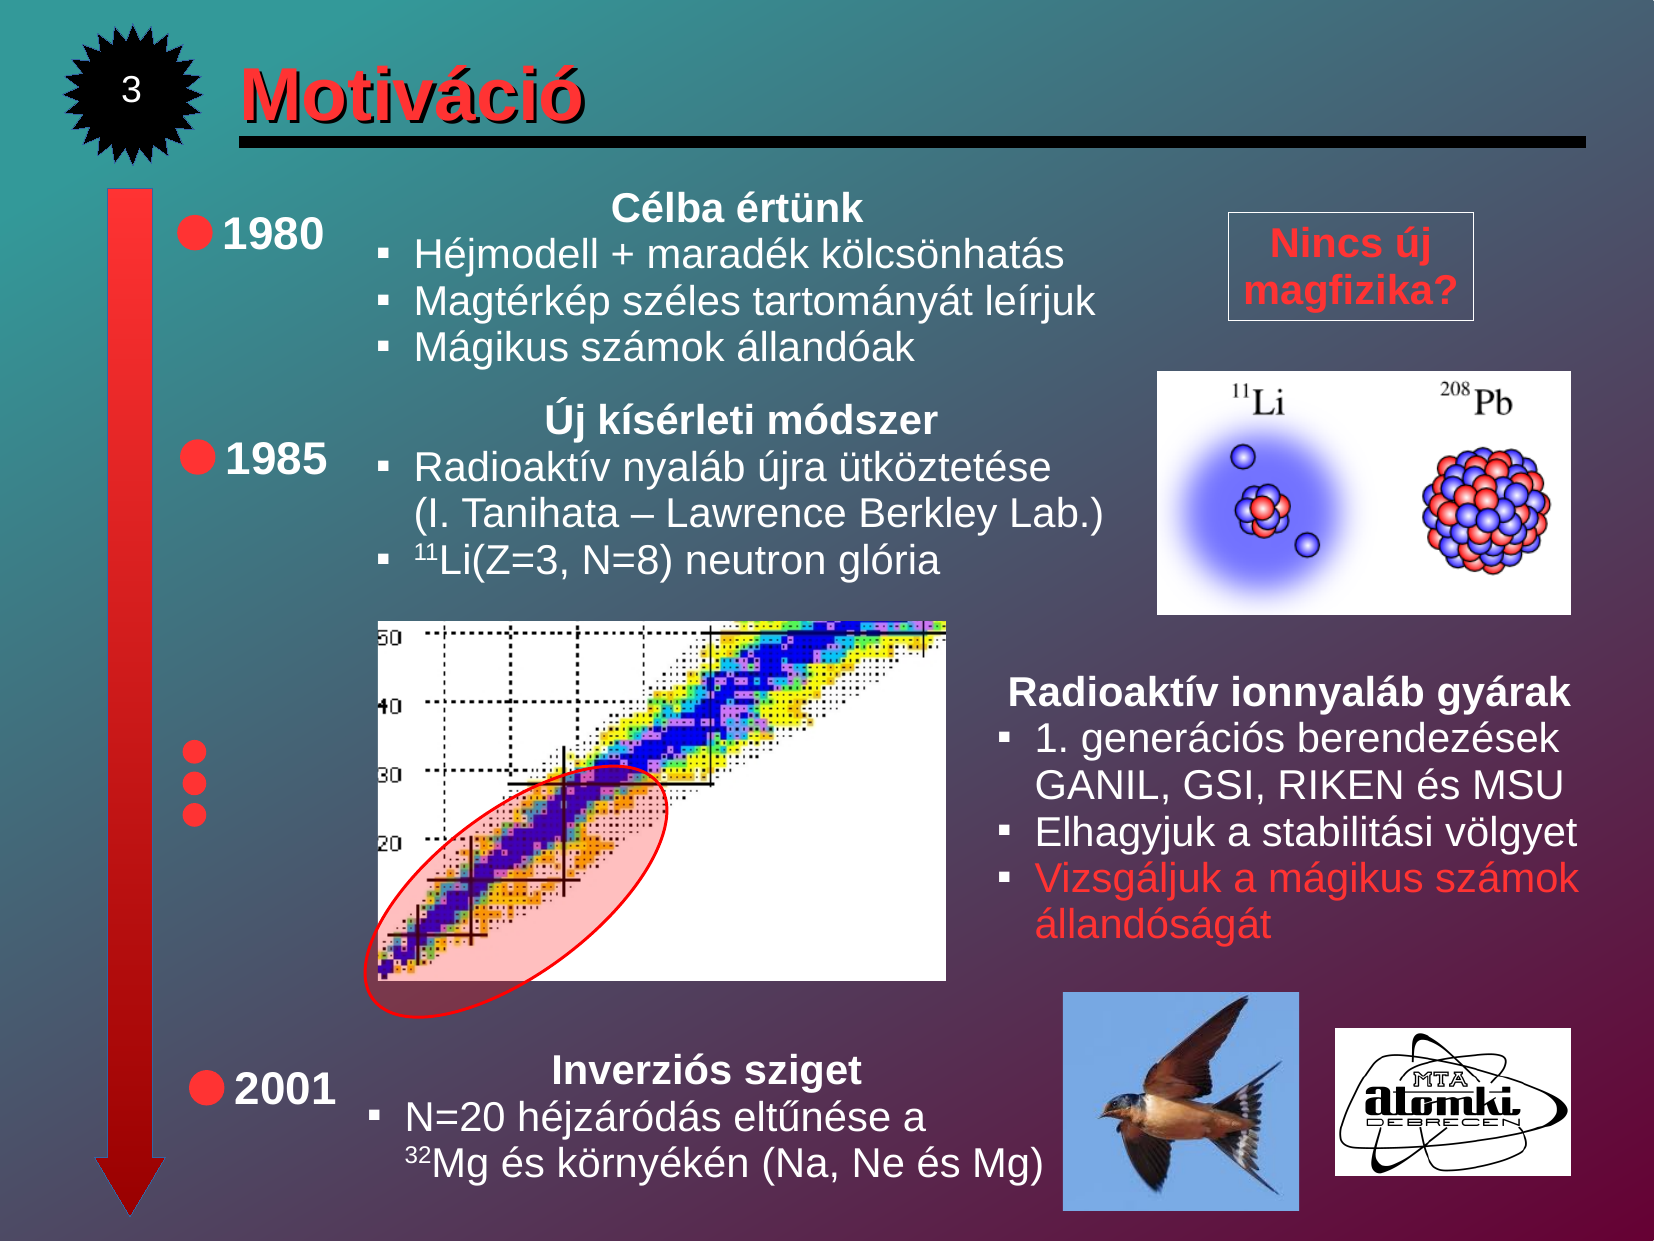

# Motiváció
3
Célba értünk
Héjmodell + maradék kölcsönhatás
Magtérkép széles tartományát leírjuk
Mágikus számok állandóak
1980
Nincs új
magfizika?
Új kísérleti módszer
Radioaktív nyaláb újra ütköztetése
(I. Tanihata – Lawrence Berkley Lab.)
11Li(Z=3, N=8) neutron glória
1985
Radioaktív ionnyaláb gyárak
1. generációs berendezések
GANIL, GSI, RIKEN és MSU
Elhagyjuk a stabilitási völgyet
Vizsgáljuk a mágikus számok
állandóságát
Inverziós sziget
N=20 héjzáródás eltűnése a
32Mg és környékén (Na, Ne és Mg)
2001